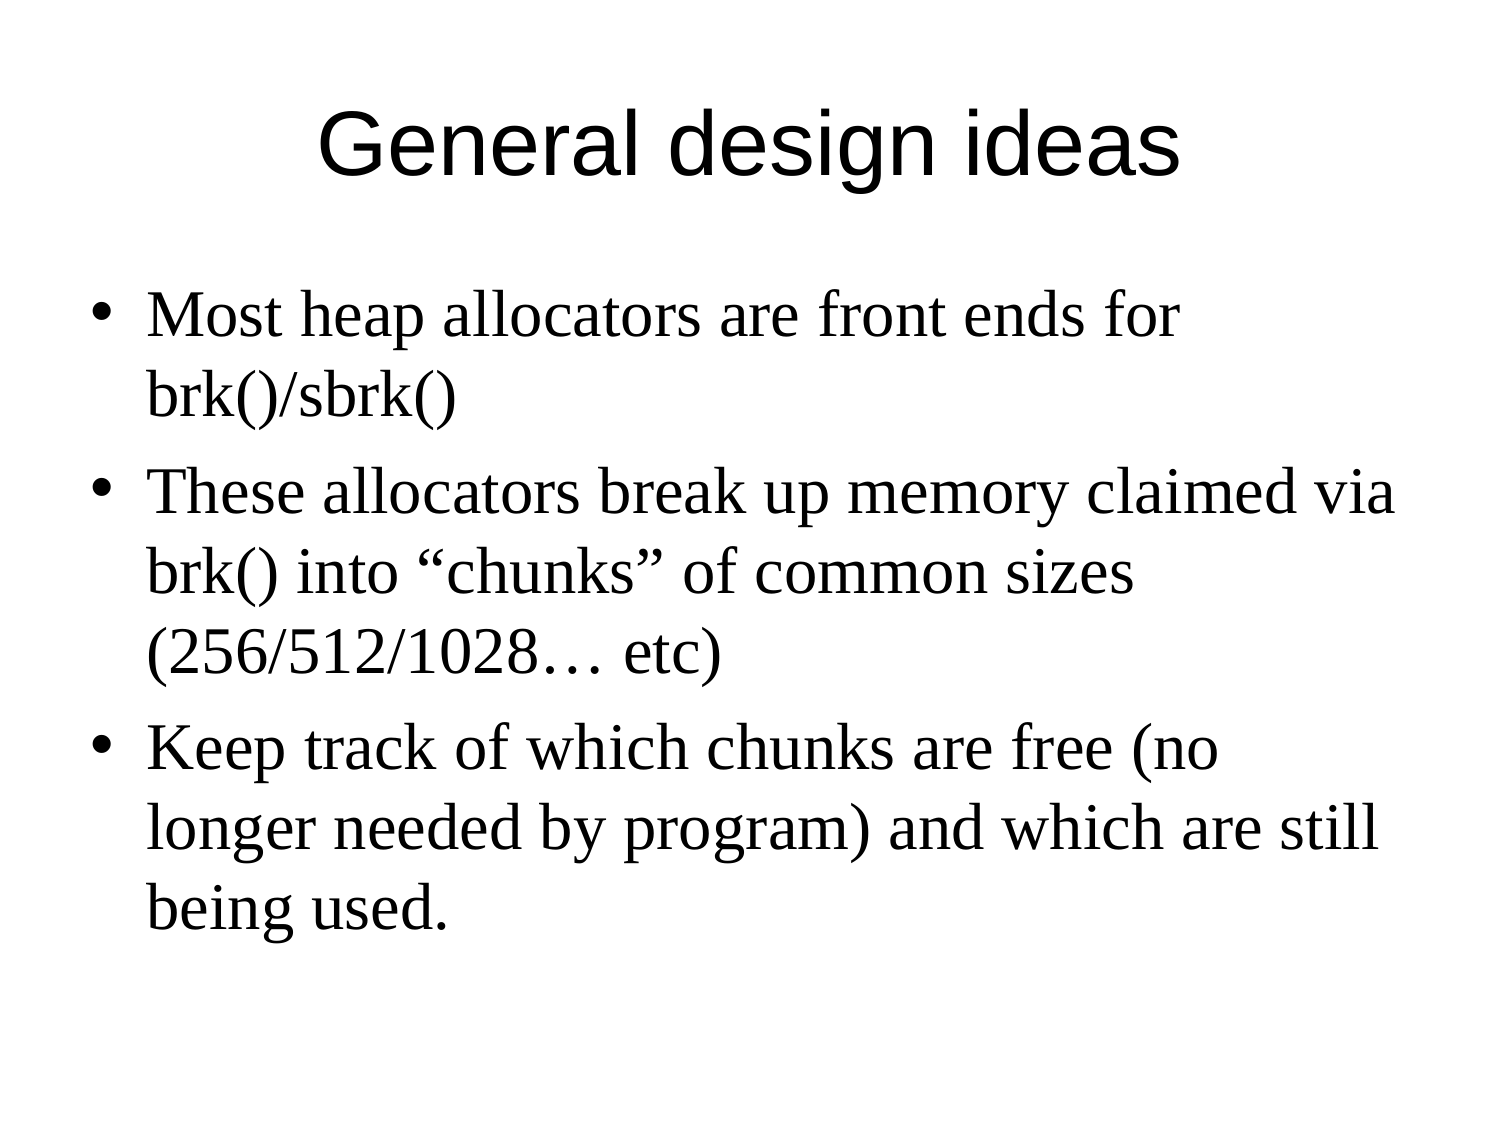

# General design ideas
Most heap allocators are front ends for brk()/sbrk()
These allocators break up memory claimed via brk() into “chunks” of common sizes (256/512/1028… etc)
Keep track of which chunks are free (no longer needed by program) and which are still being used.